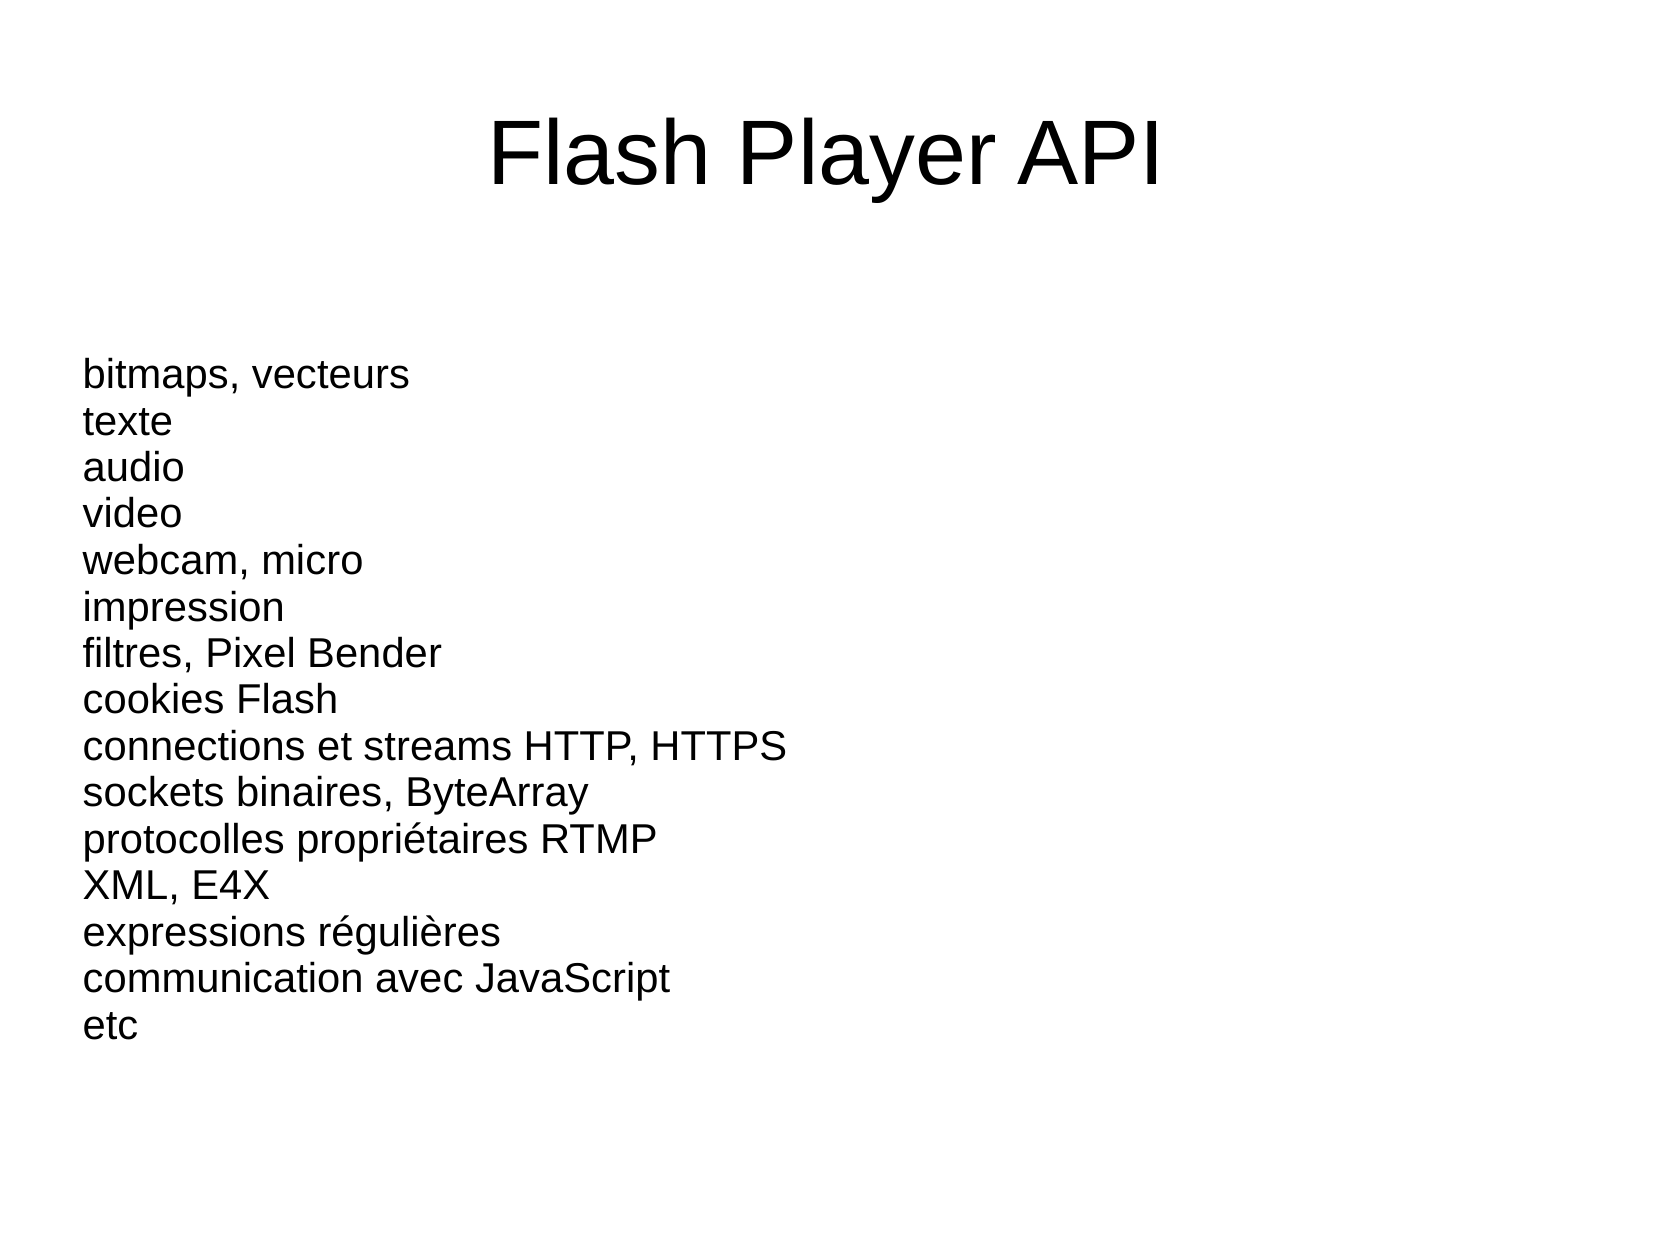

# Flash Player API
bitmaps, vecteurs
texte
audio
video
webcam, micro
impression
filtres, Pixel Bender
cookies Flash
connections et streams HTTP, HTTPS
sockets binaires, ByteArray
protocolles propriétaires RTMP
XML, E4X
expressions régulières
communication avec JavaScript
etc